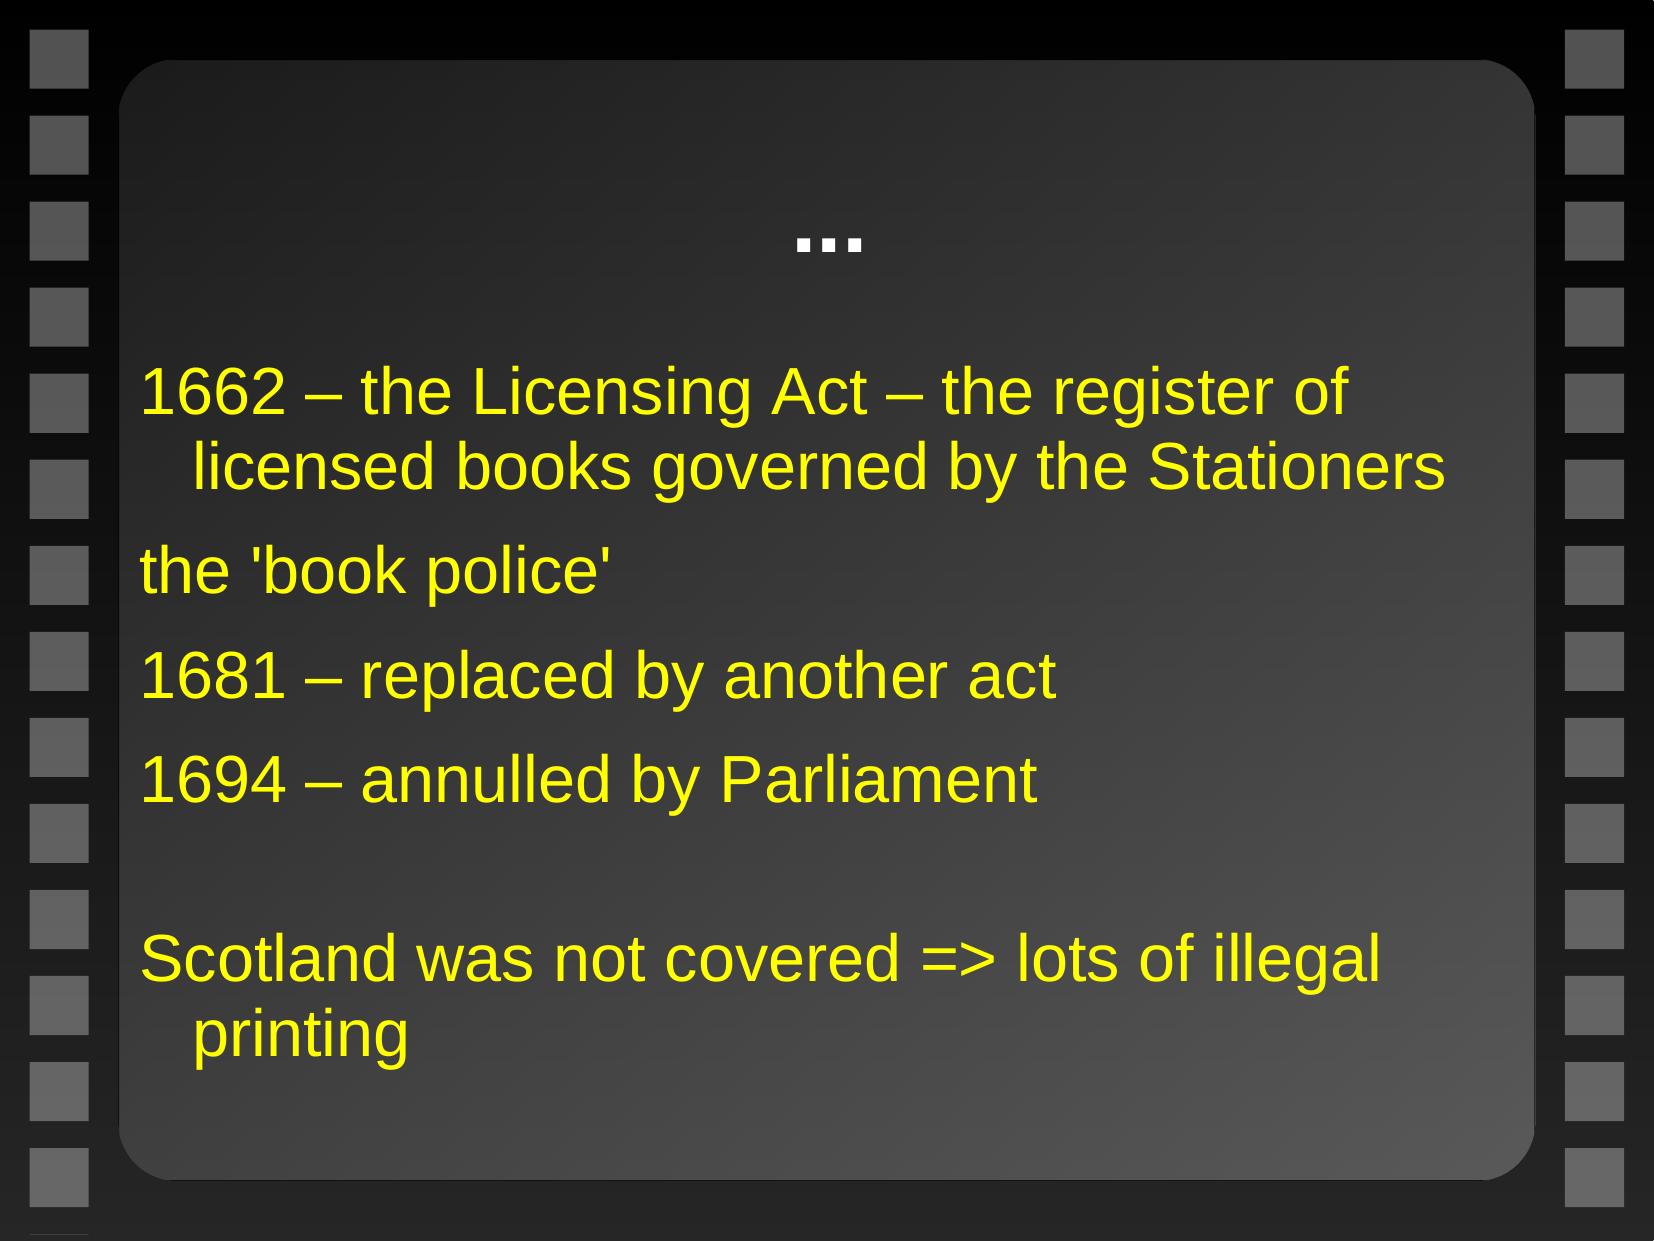

# ...
1662 – the Licensing Act – the register of licensed books governed by the Stationers
the 'book police'
1681 – replaced by another act
1694 – annulled by Parliament
Scotland was not covered => lots of illegal printing